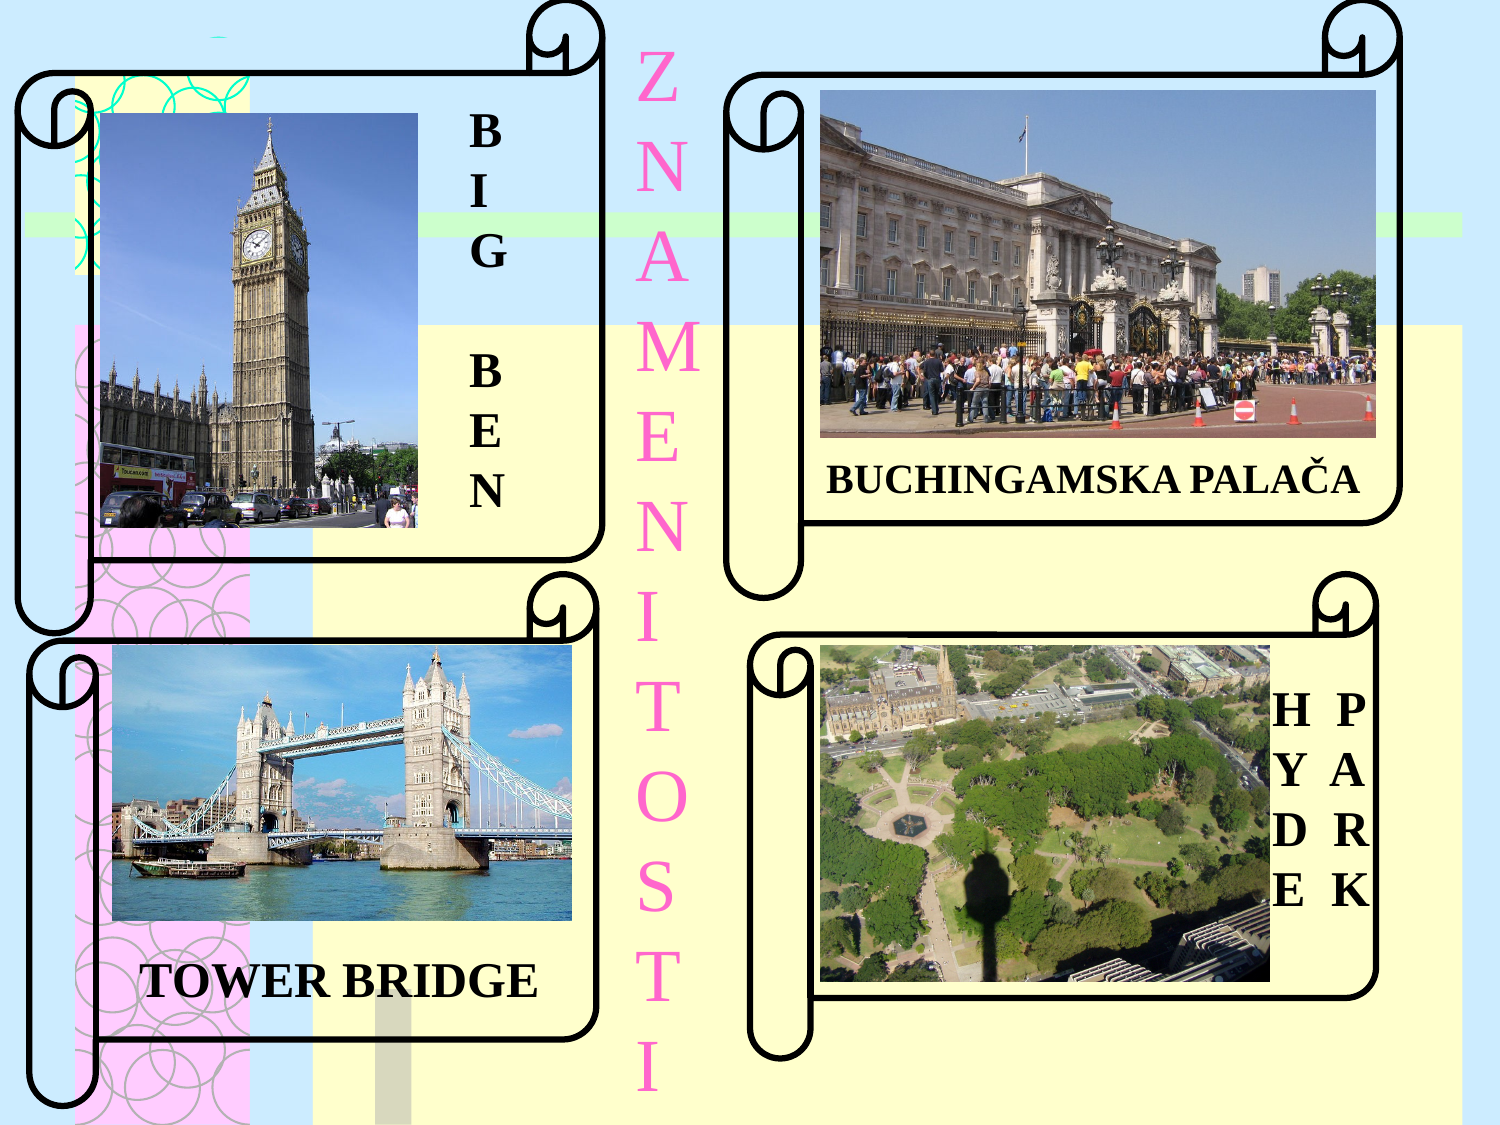

Z
N
A
M
E
N
I
T
O
S
T
I
B
I
G
B
E
N
BUCHINGAMSKA PALAČA
H P
Y A
D R
E K
TOWER BRIDGE